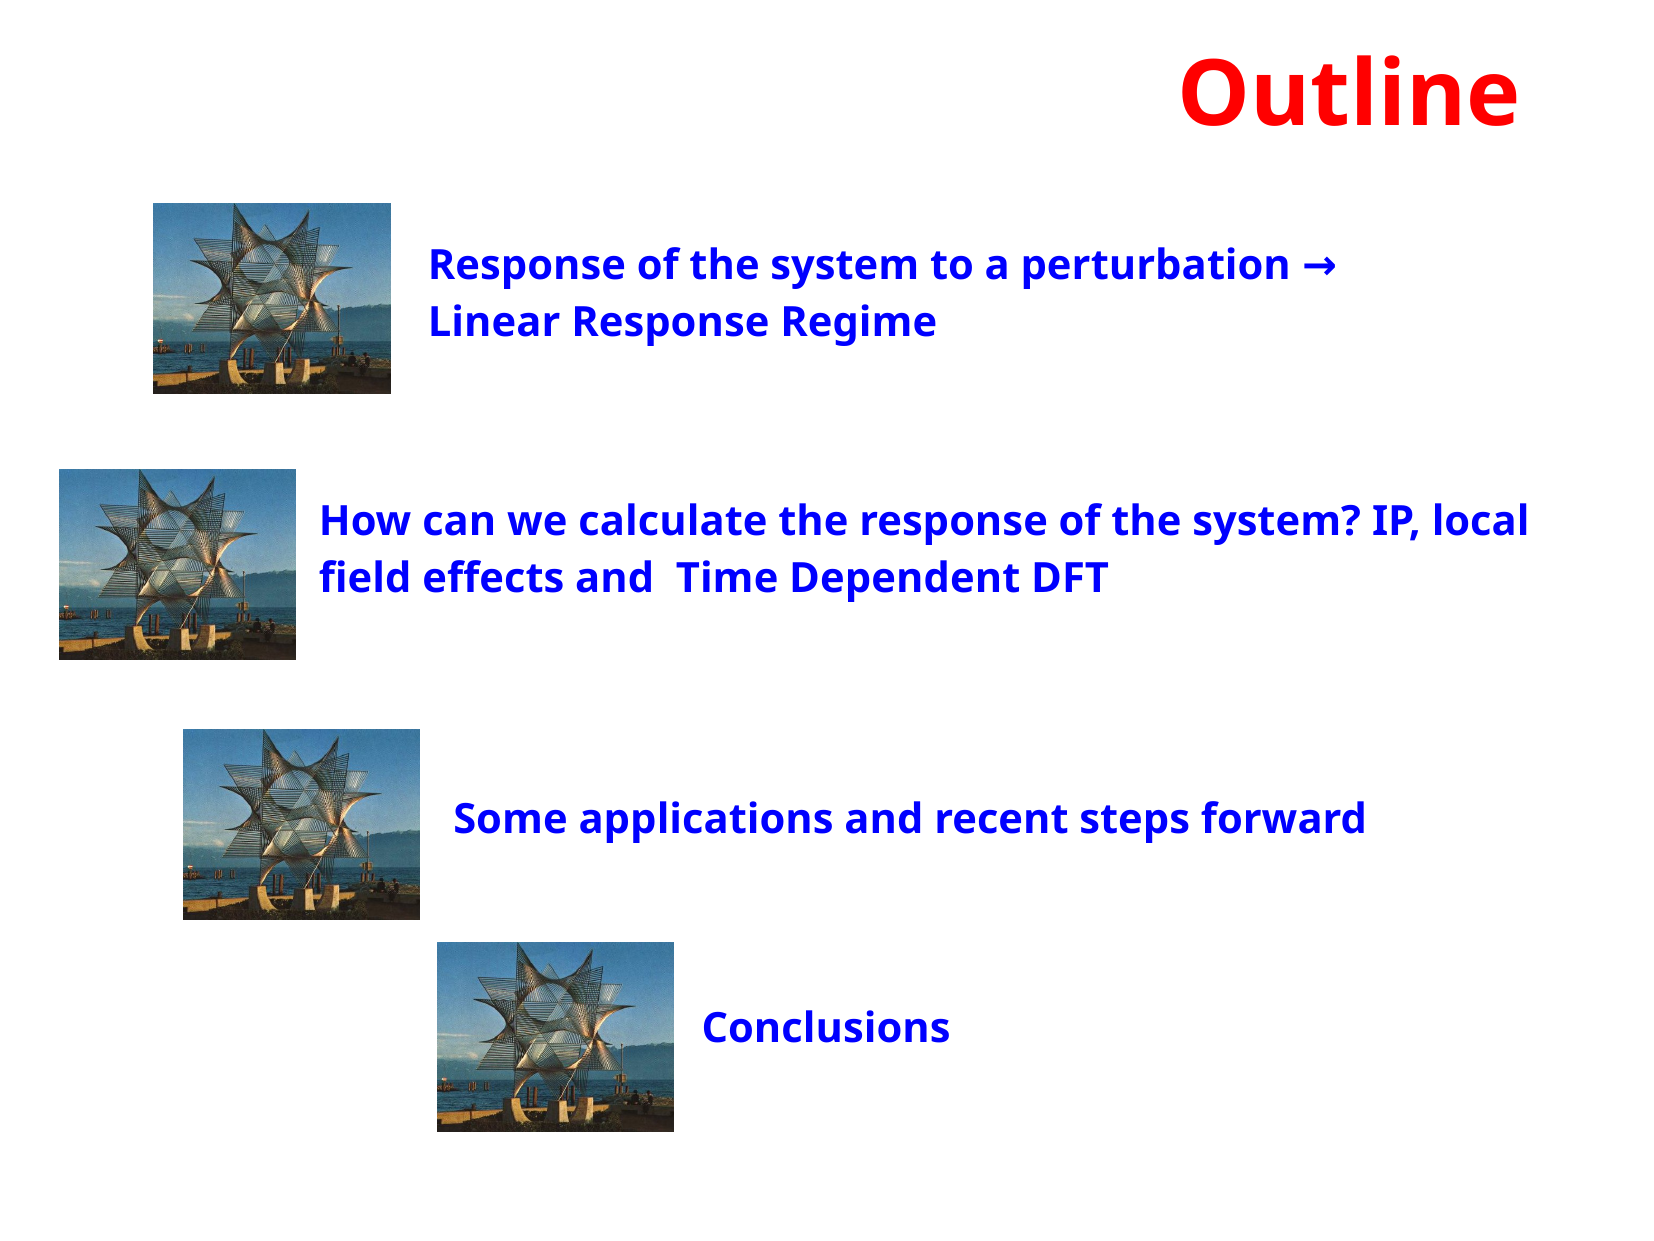

Outline
Response of the system to a perturbation →
Linear Response Regime
How can we calculate the response of the system? IP, local field effects and Time Dependent DFT
Some applications and recent steps forward
Conclusions